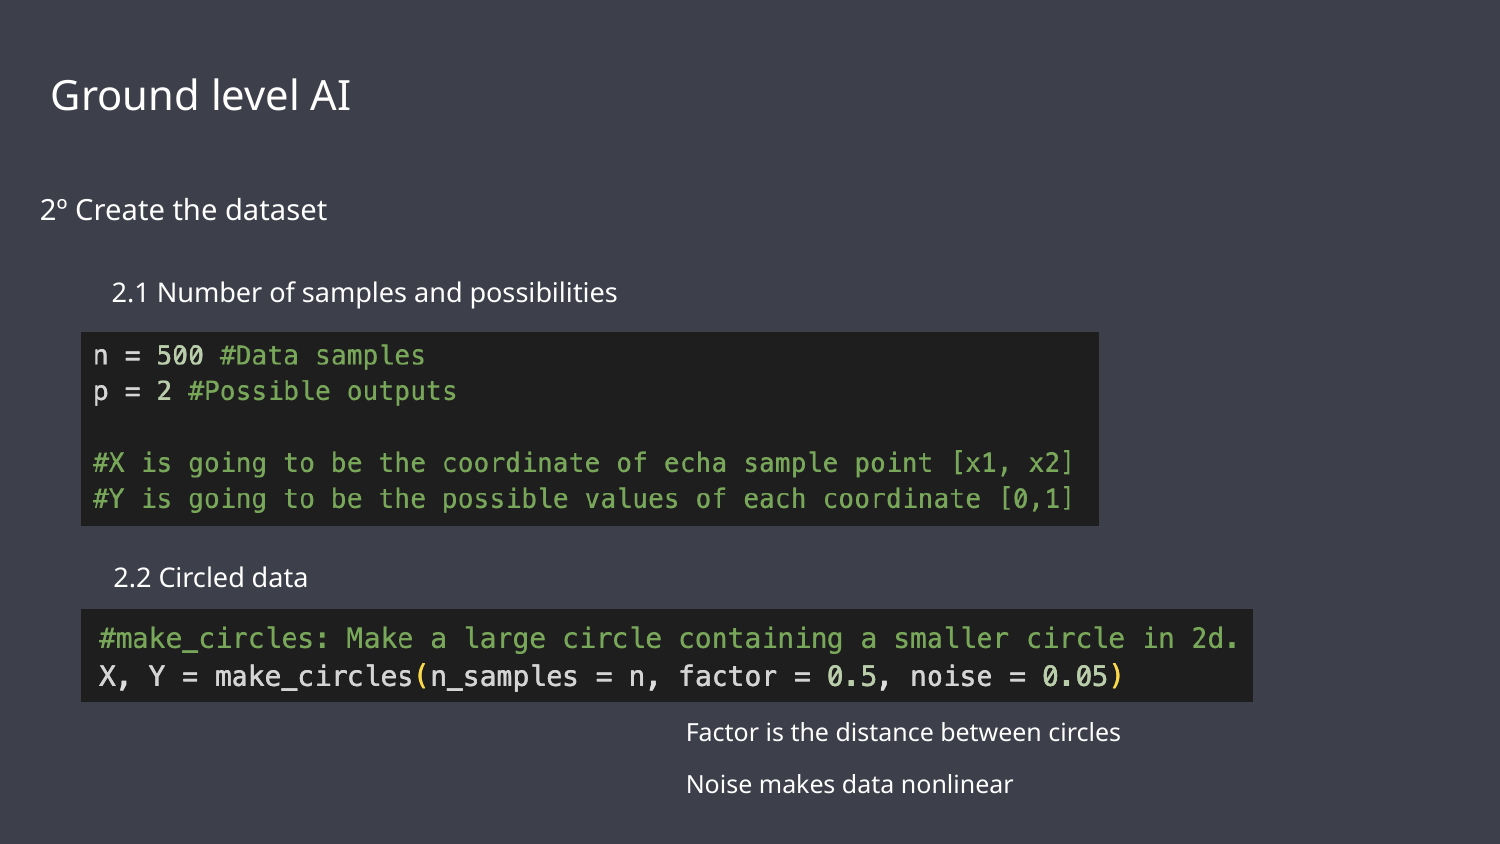

Ground level AI
2º Create the dataset
2.1 Number of samples and possibilities
2.2 Circled data
Factor is the distance between circles
Noise makes data nonlinear